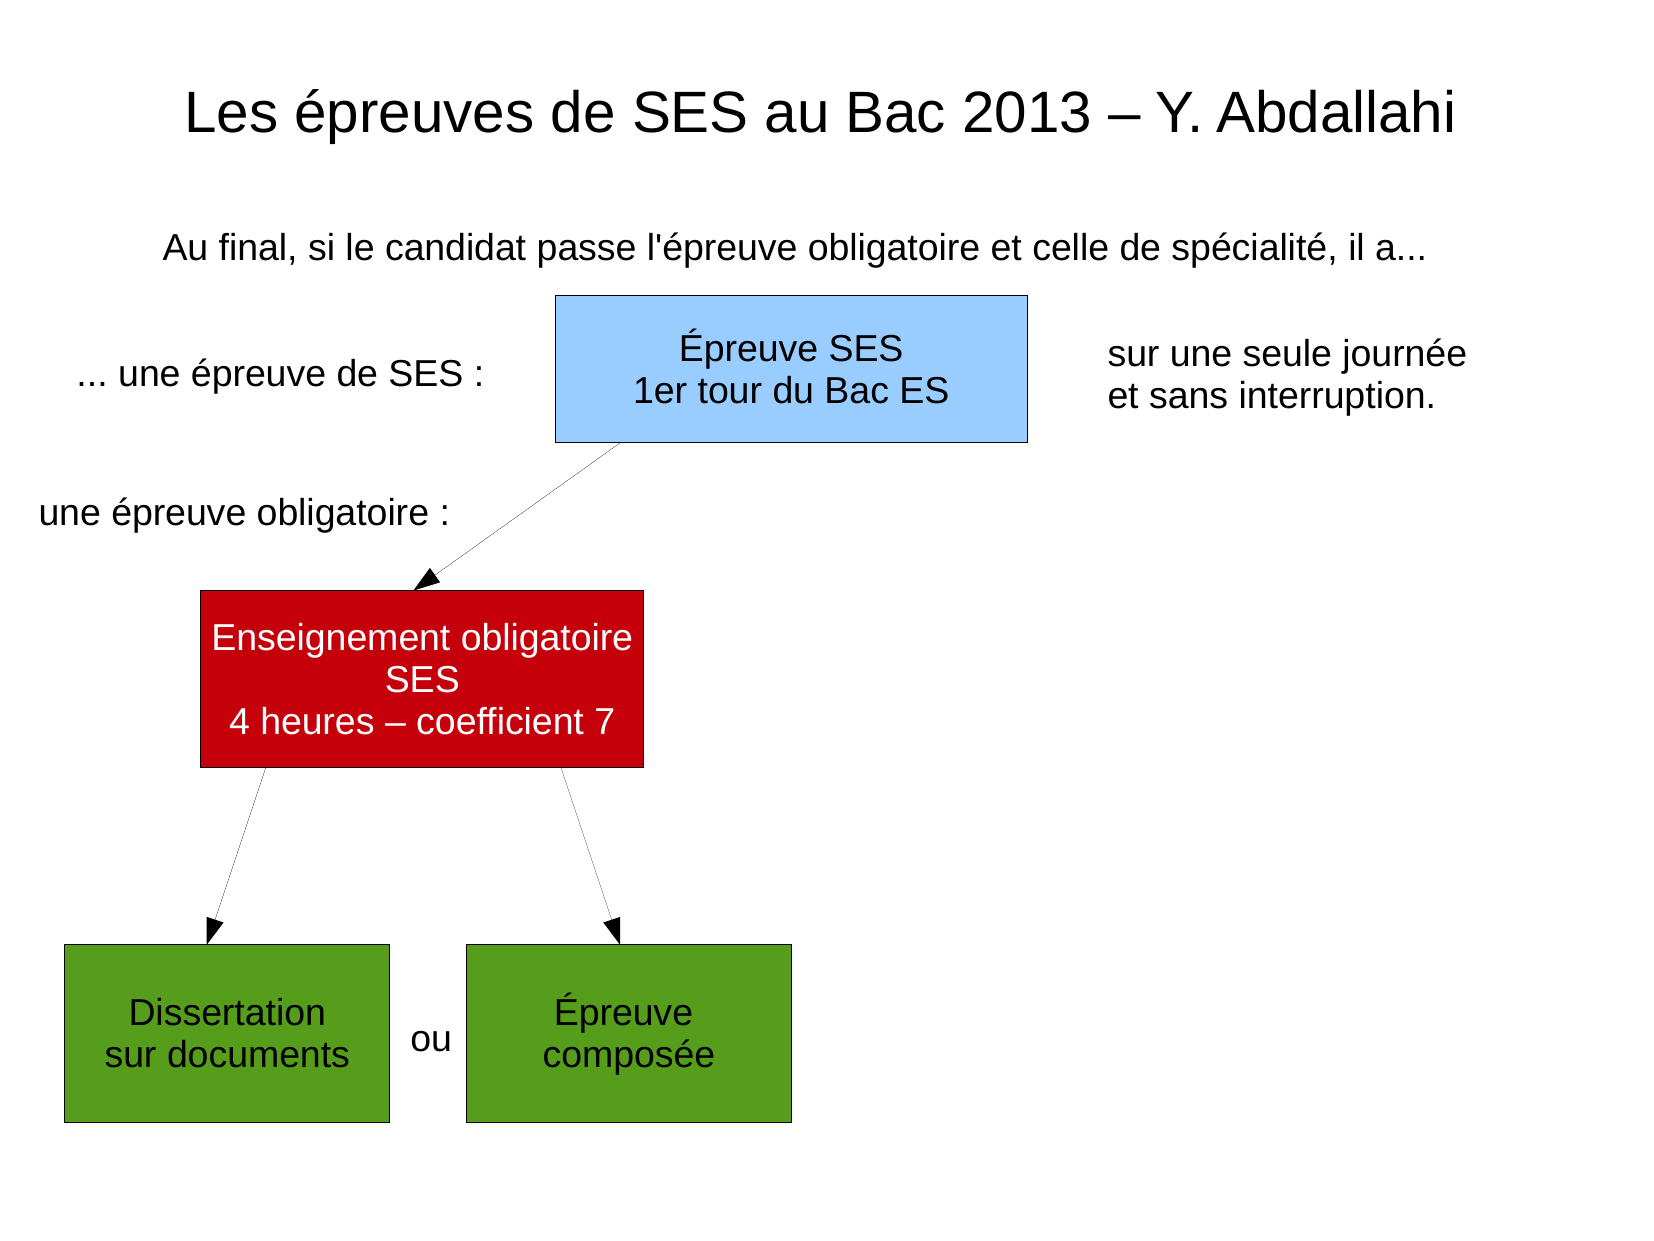

# Les épreuves de SES au Bac 2013 – Y. Abdallahi
Au final, si le candidat passe l'épreuve obligatoire et celle de spécialité, il a...
Épreuve SES
1er tour du Bac ES
sur une seule journée
et sans interruption.
... une épreuve de SES :
une épreuve obligatoire :
Enseignement obligatoire
SES
4 heures – coefficient 7
Dissertation
sur documents
Épreuve
composée
ou